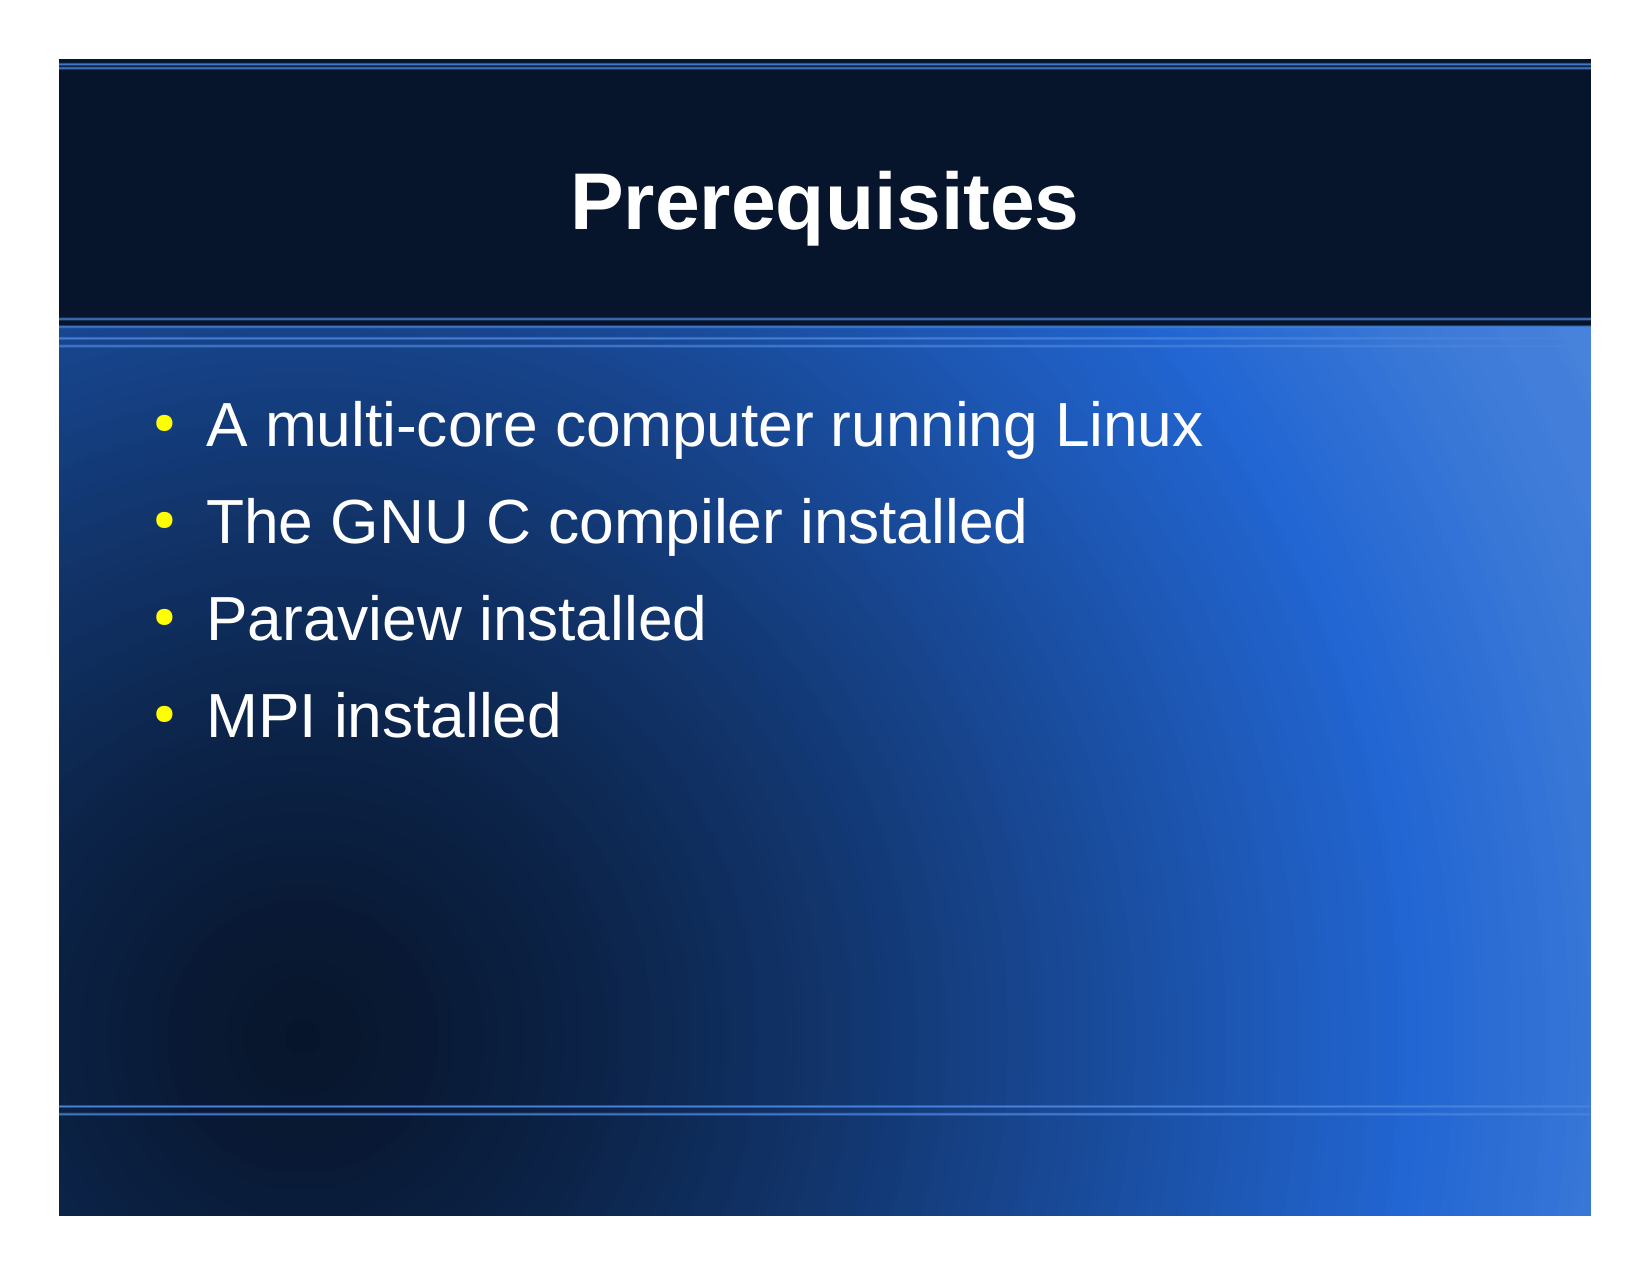

# Prerequisites
A multi-core computer running Linux
The GNU C compiler installed
Paraview installed
MPI installed